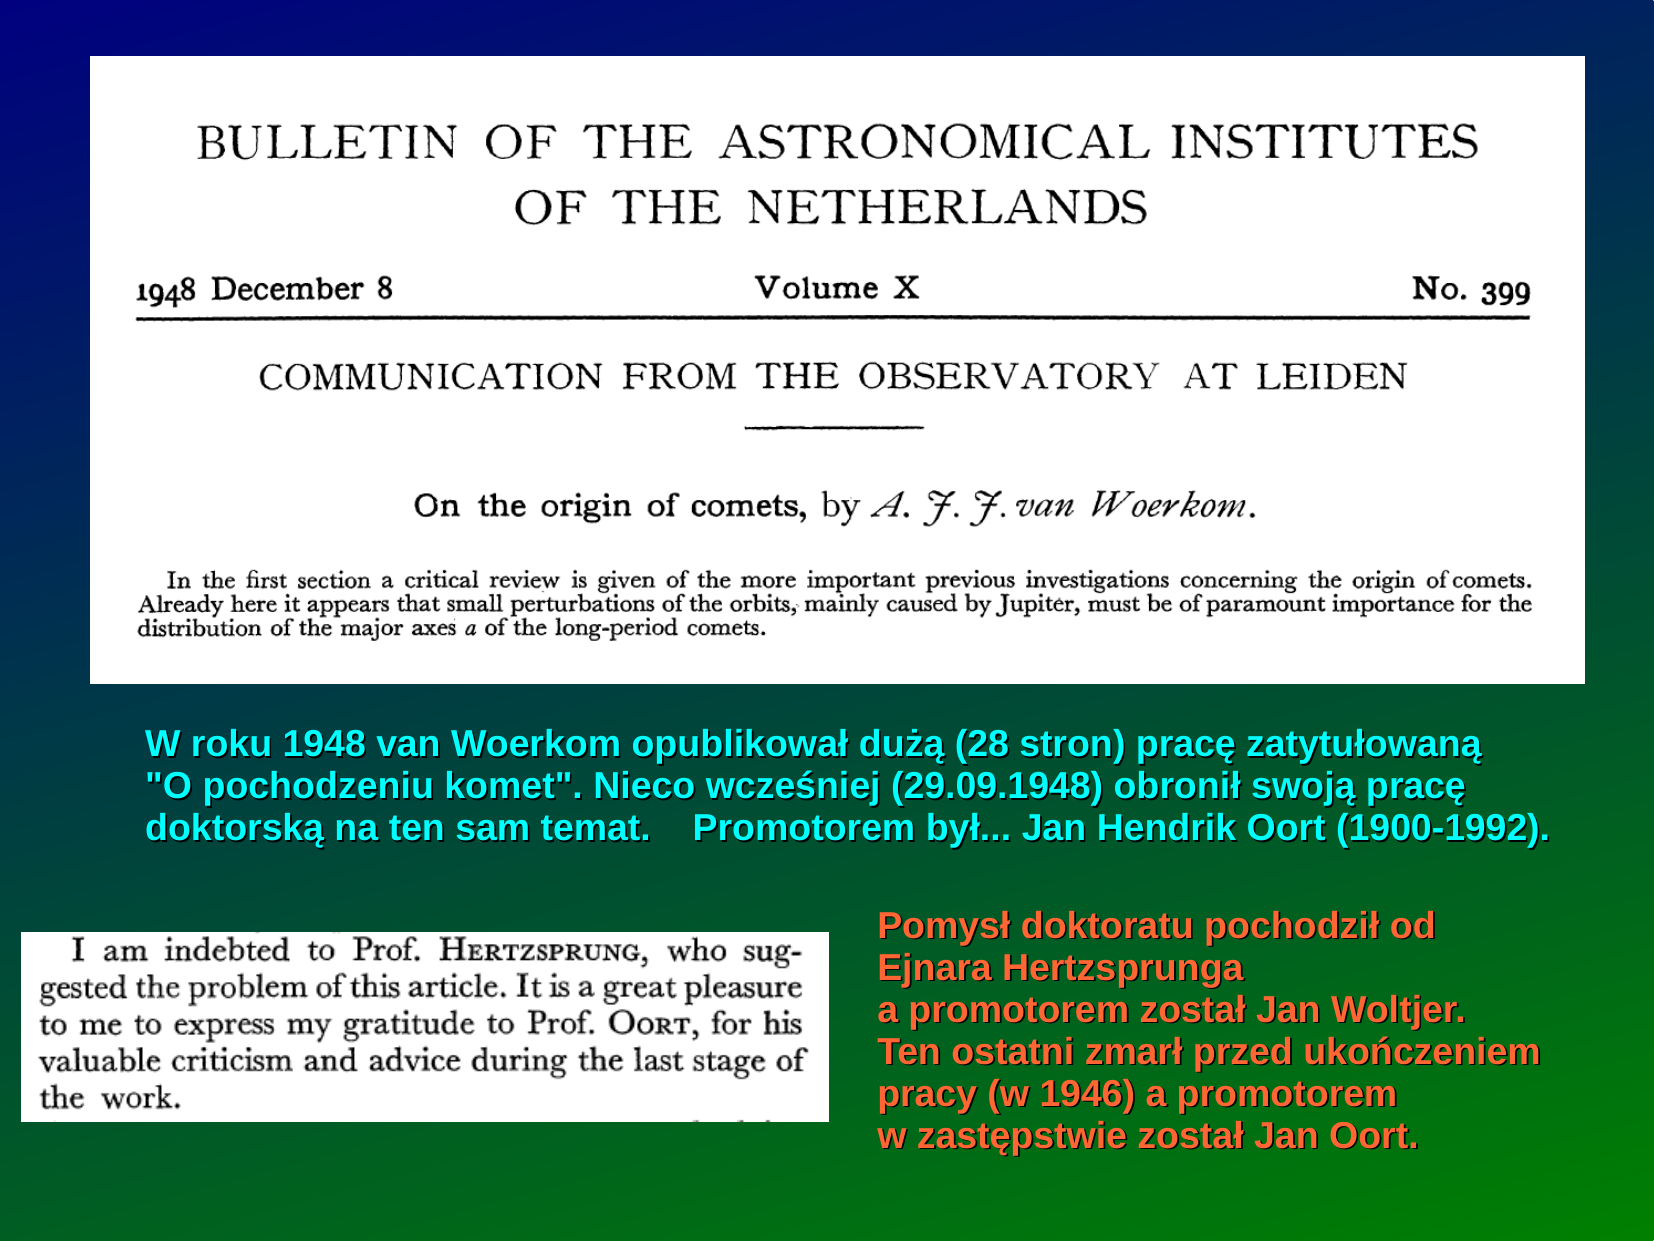

W roku 1948 van Woerkom opublikował dużą (28 stron) pracę zatytułowaną
"O pochodzeniu komet". Nieco wcześniej (29.09.1948) obronił swoją pracę doktorską na ten sam temat. Promotorem był... Jan Hendrik Oort (1900-1992).
Pomysł doktoratu pochodził od
Ejnara Hertzsprunga
a promotorem został Jan Woltjer.
Ten ostatni zmarł przed ukończeniem pracy (w 1946) a promotorem w zastępstwie został Jan Oort.